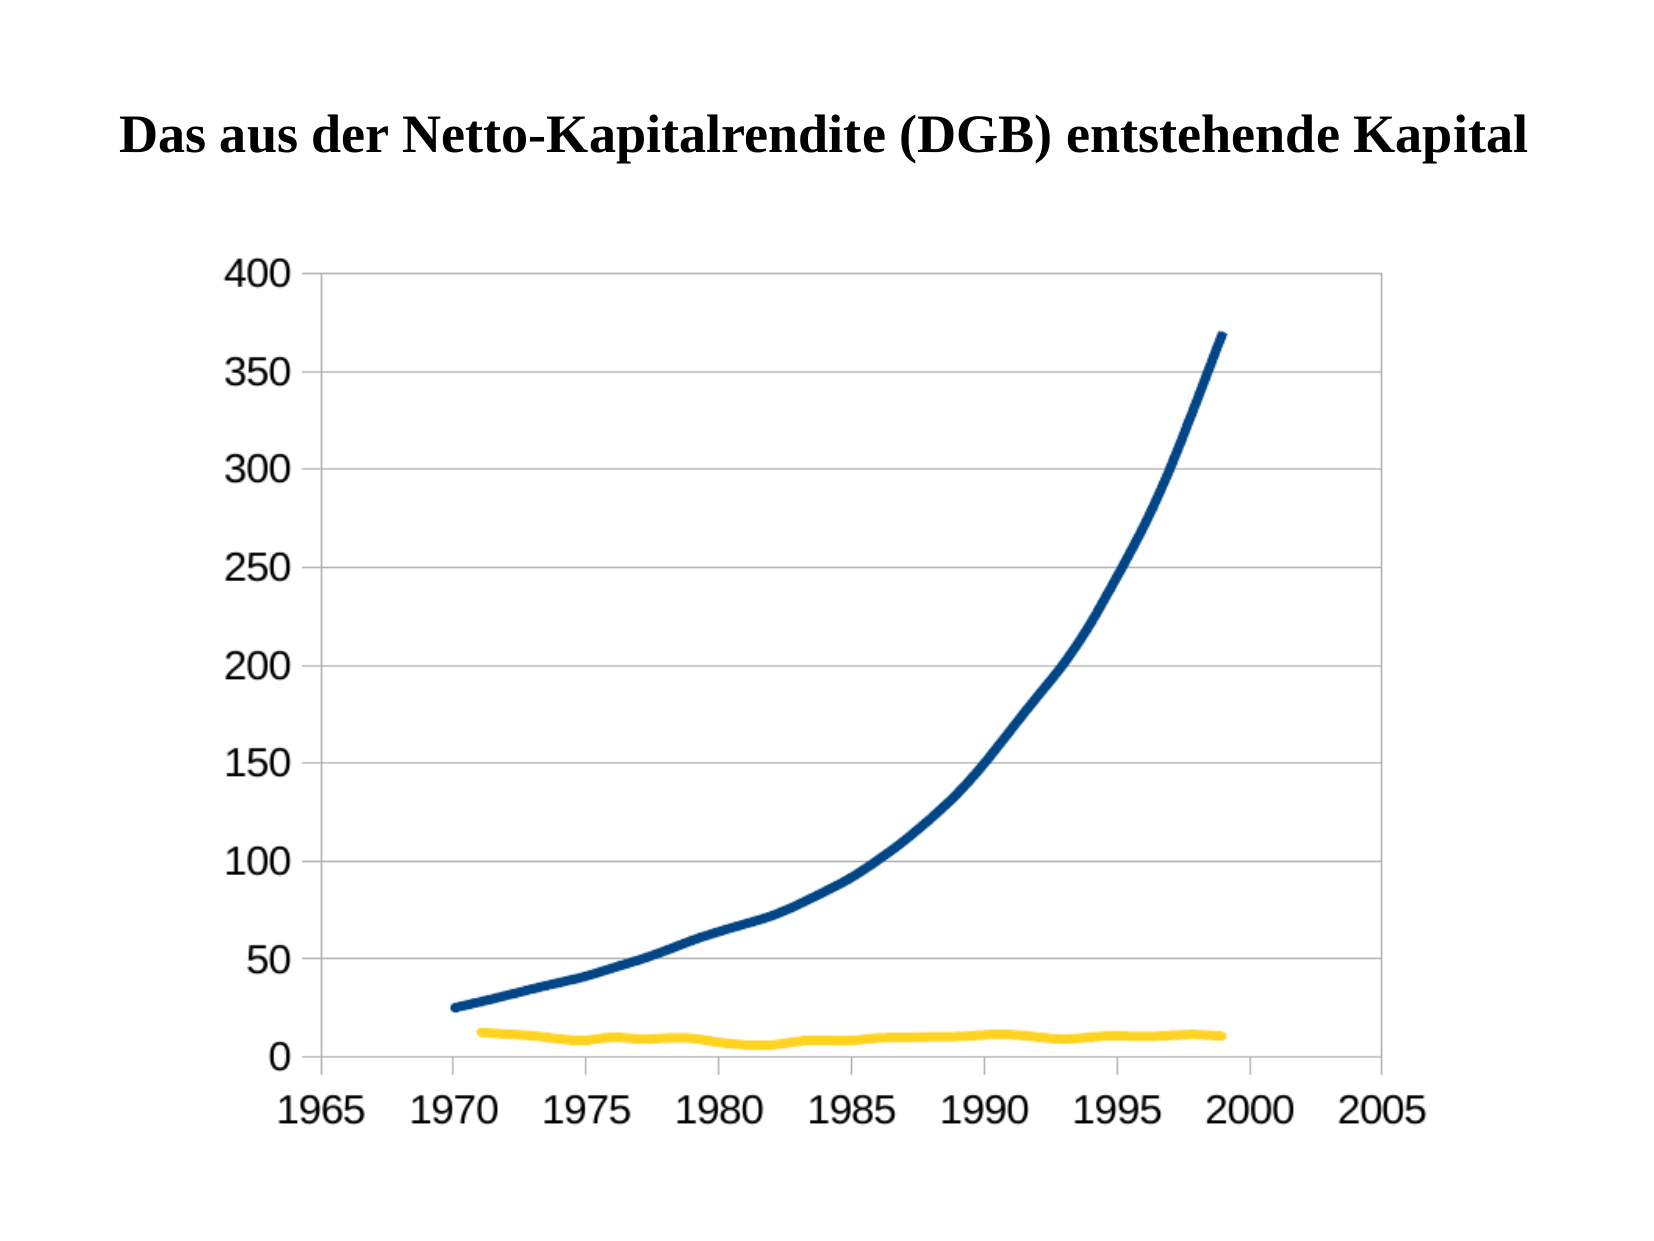

Das aus der Netto-Kapitalrendite (DGB) entstehende Kapital